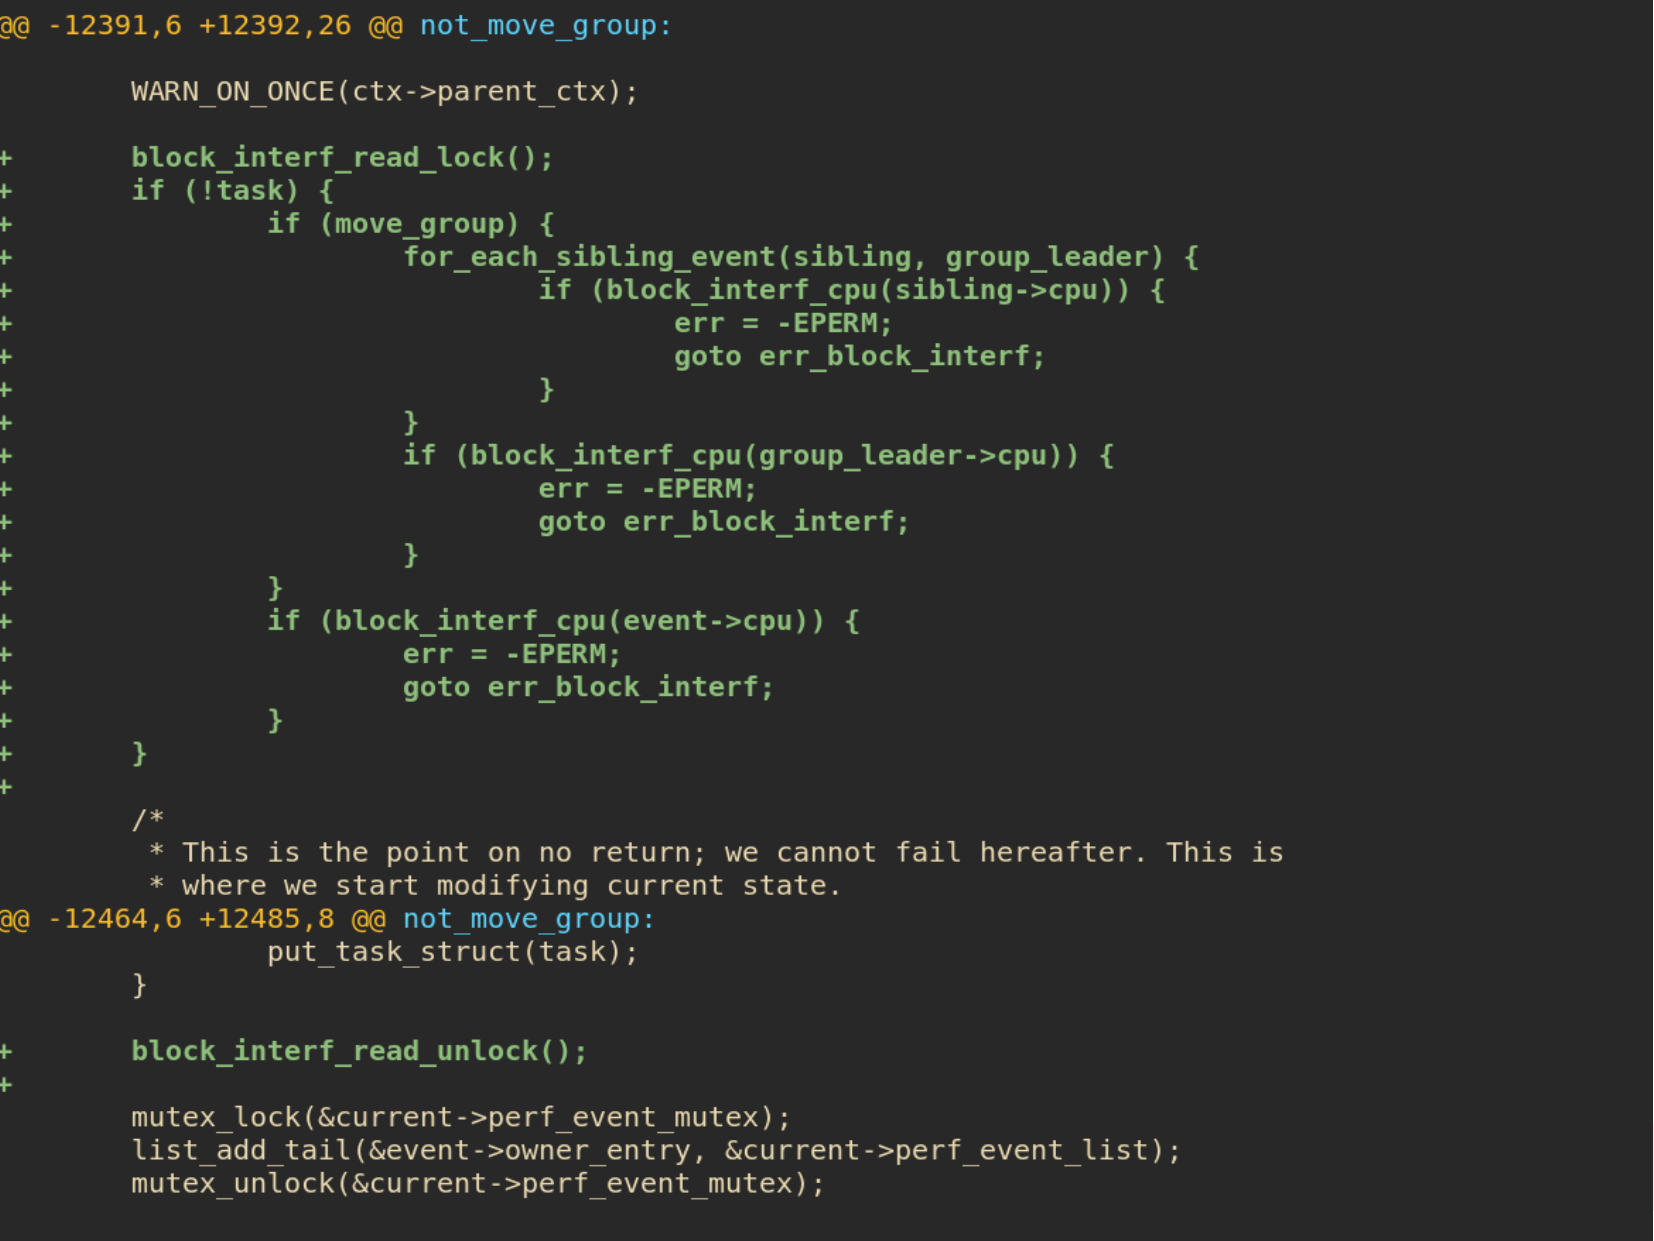

# Situation with system using CPU isolation
9